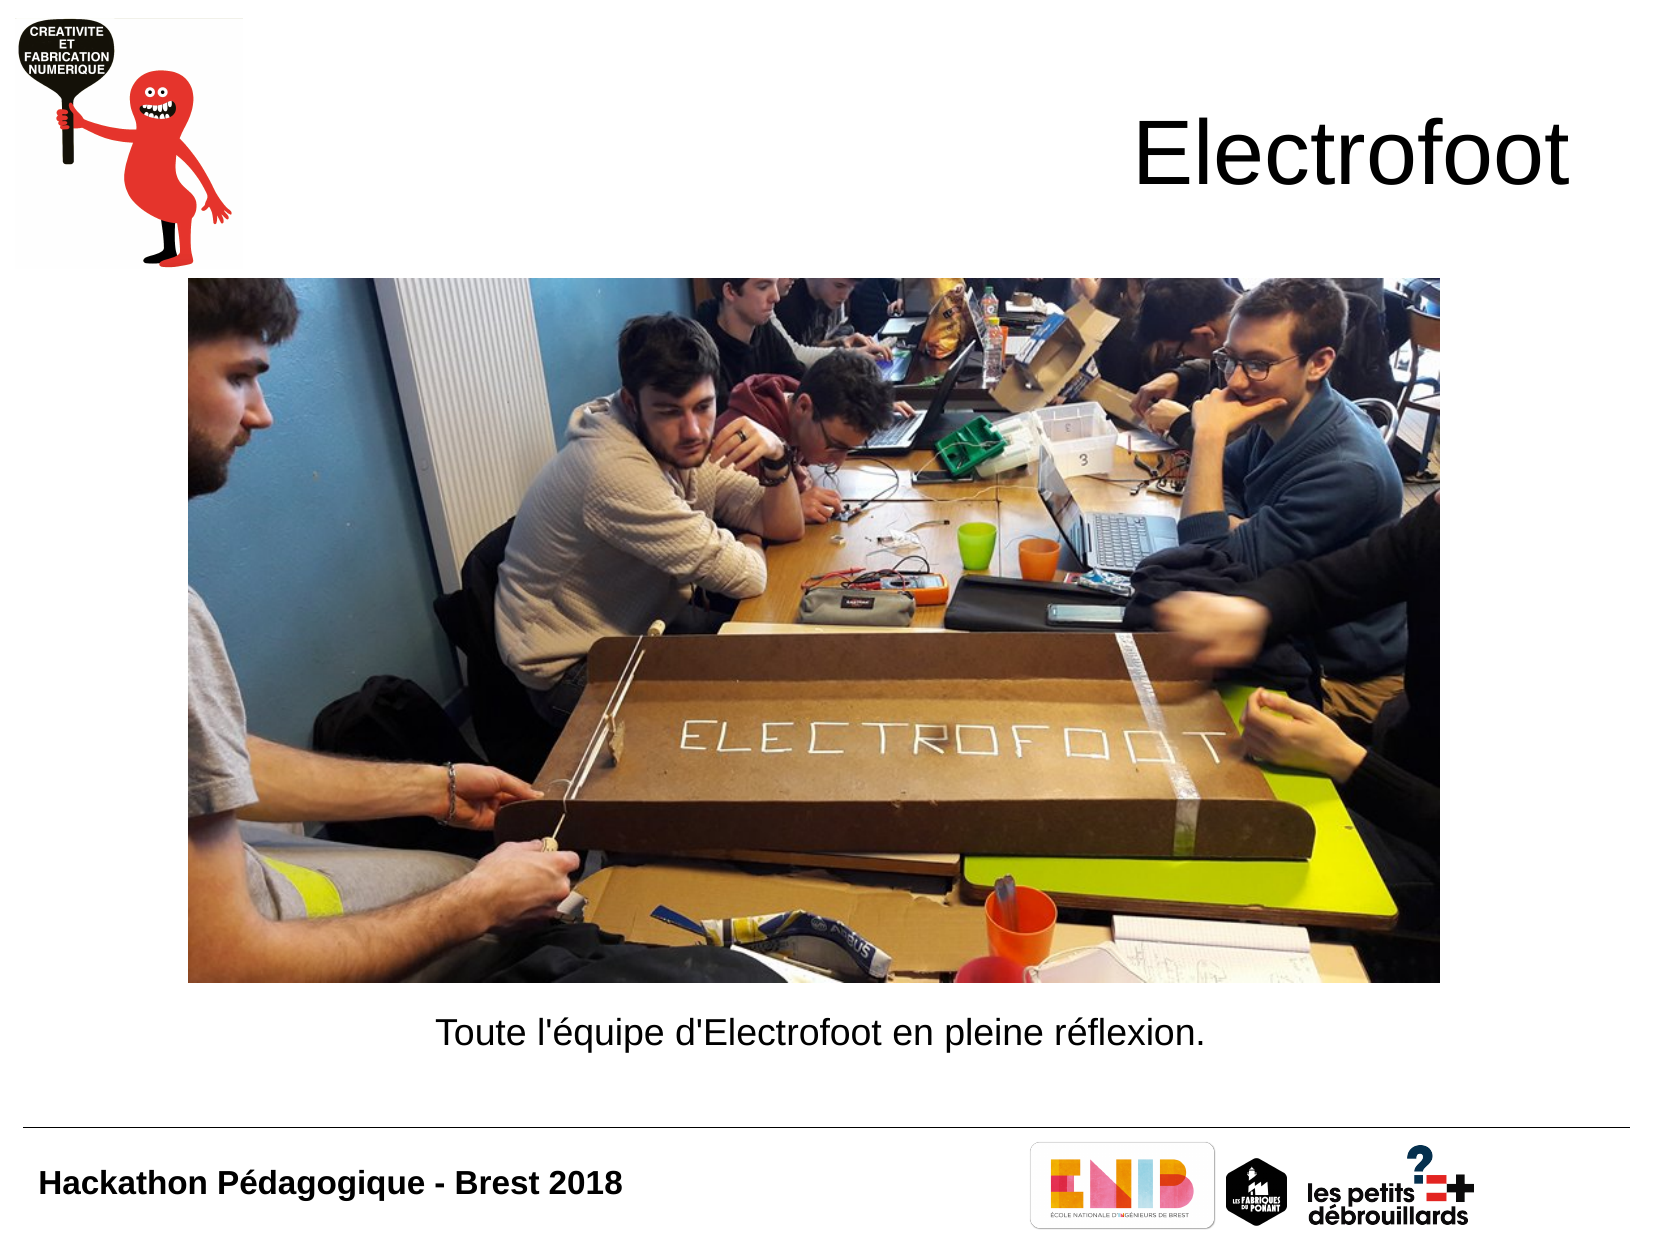

# Electrofoot
Toute l'équipe d'Electrofoot en pleine réflexion.
Hackathon Pédagogique - Brest 2018